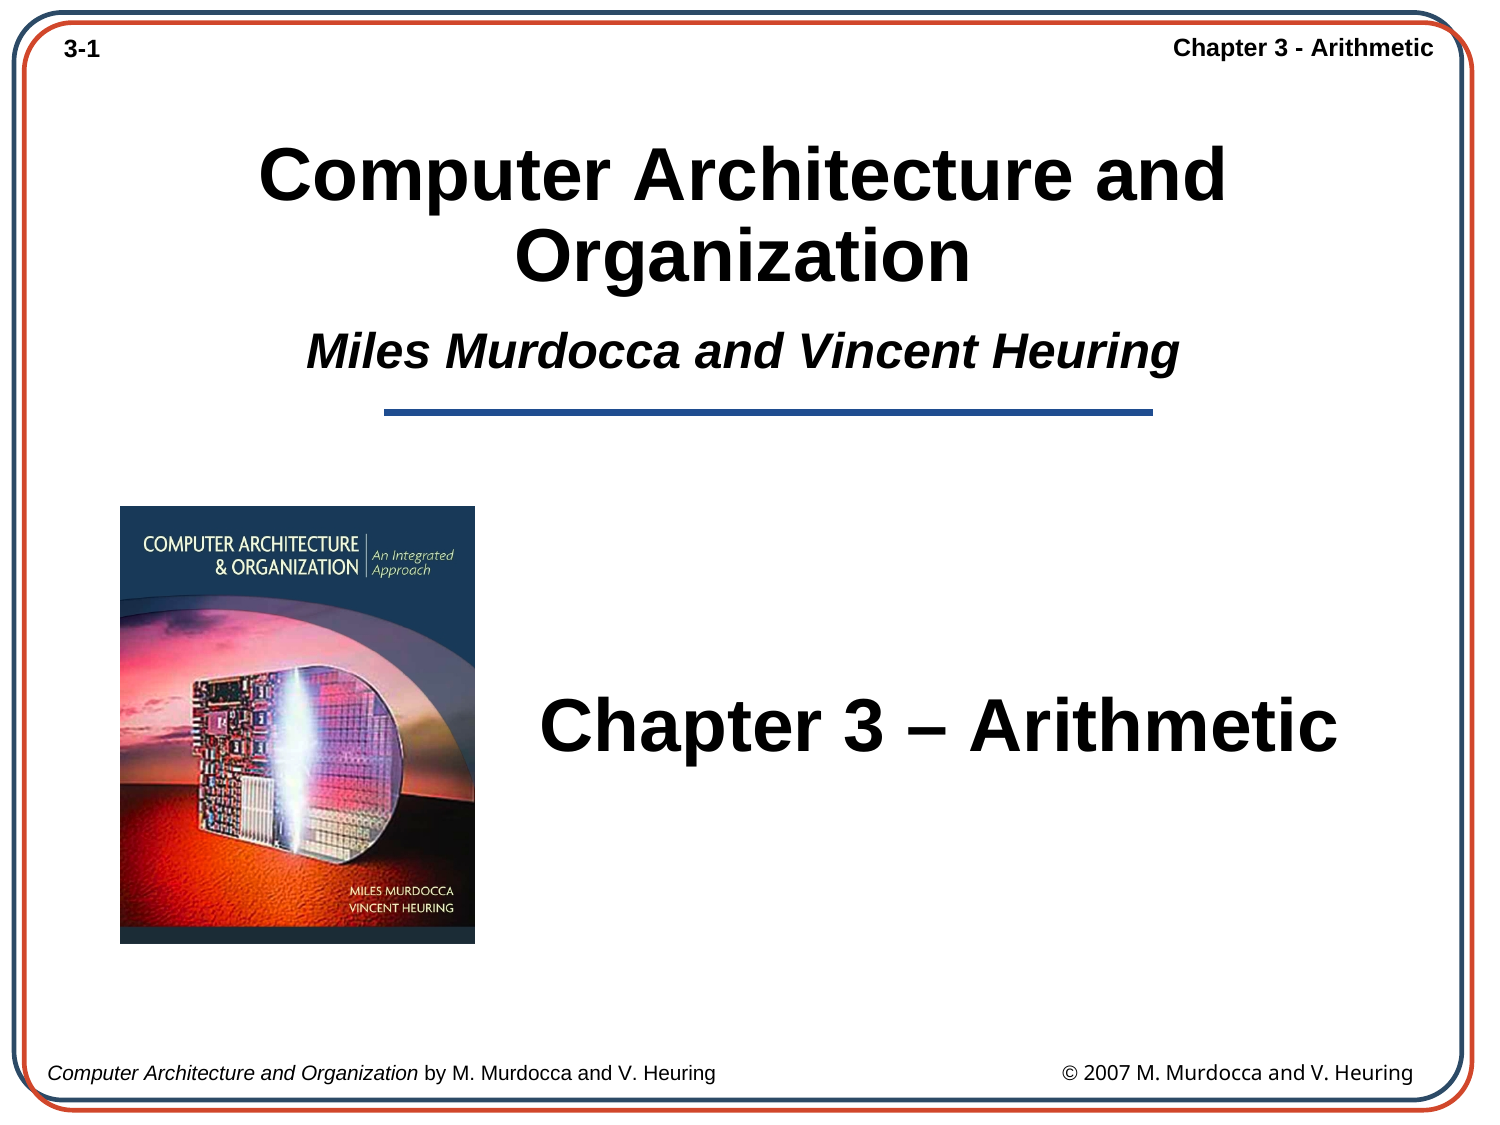

# Computer Architecture and Organization Miles Murdocca and Vincent Heuring
Chapter 3 – Arithmetic